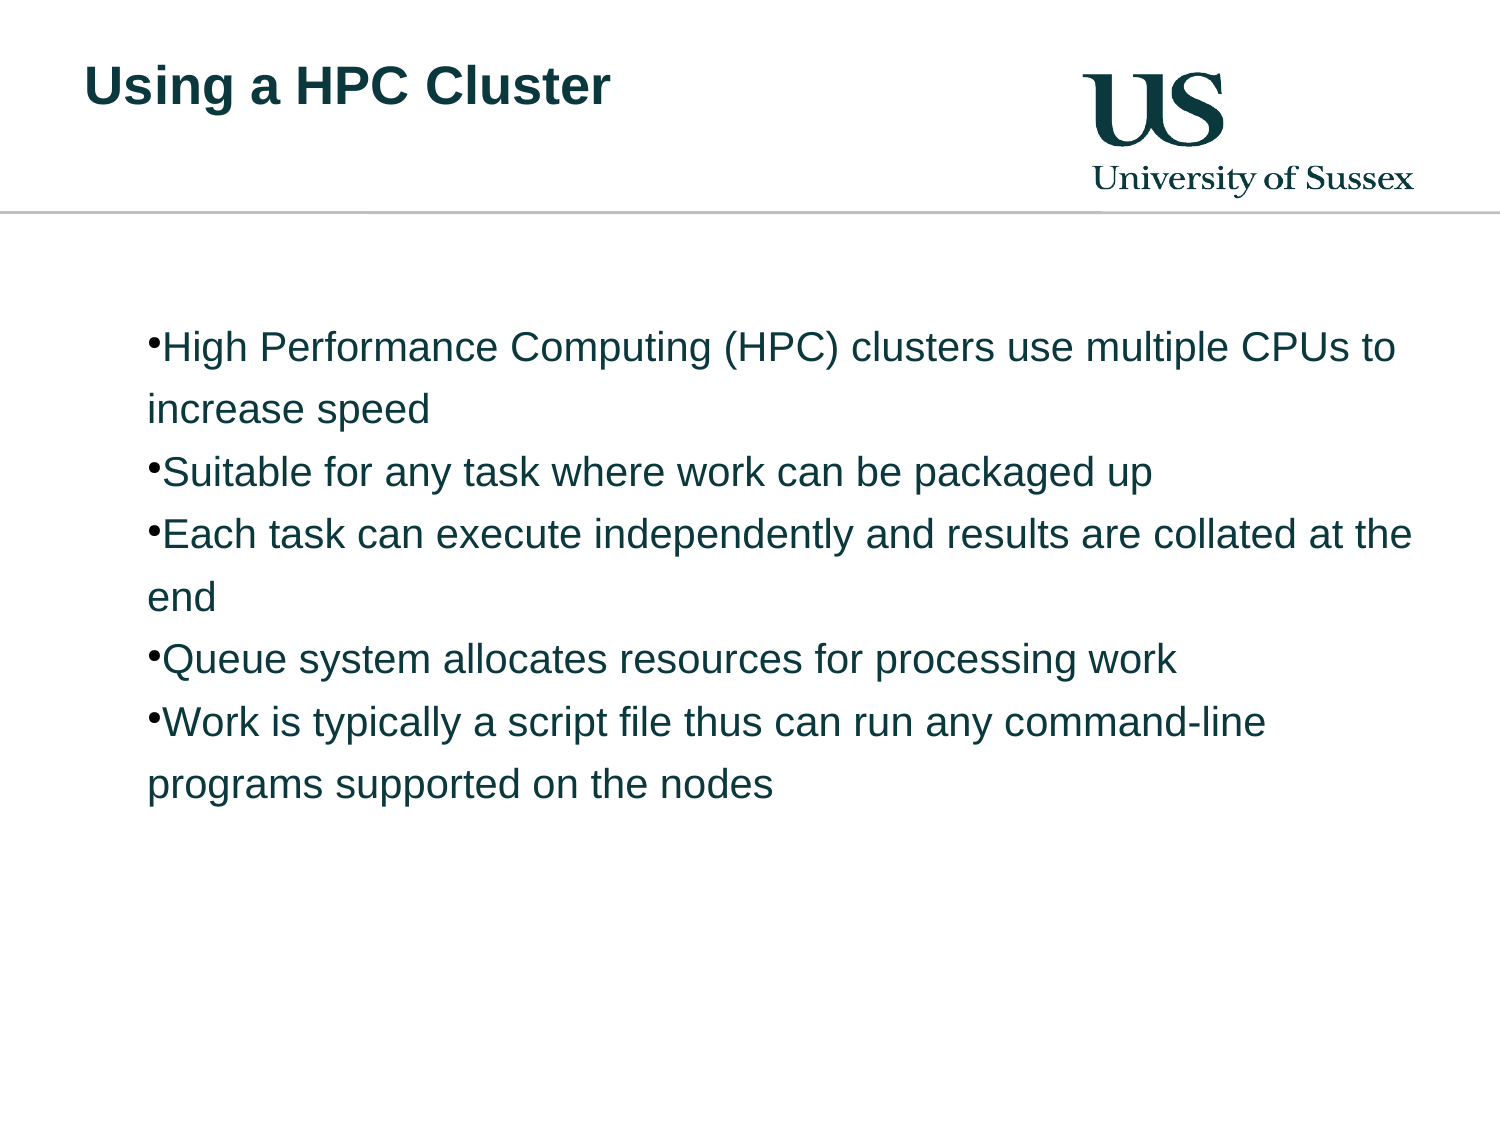

# Using a HPC Cluster
High Performance Computing (HPC) clusters use multiple CPUs to increase speed
Suitable for any task where work can be packaged up
Each task can execute independently and results are collated at the end
Queue system allocates resources for processing work
Work is typically a script file thus can run any command-line programs supported on the nodes